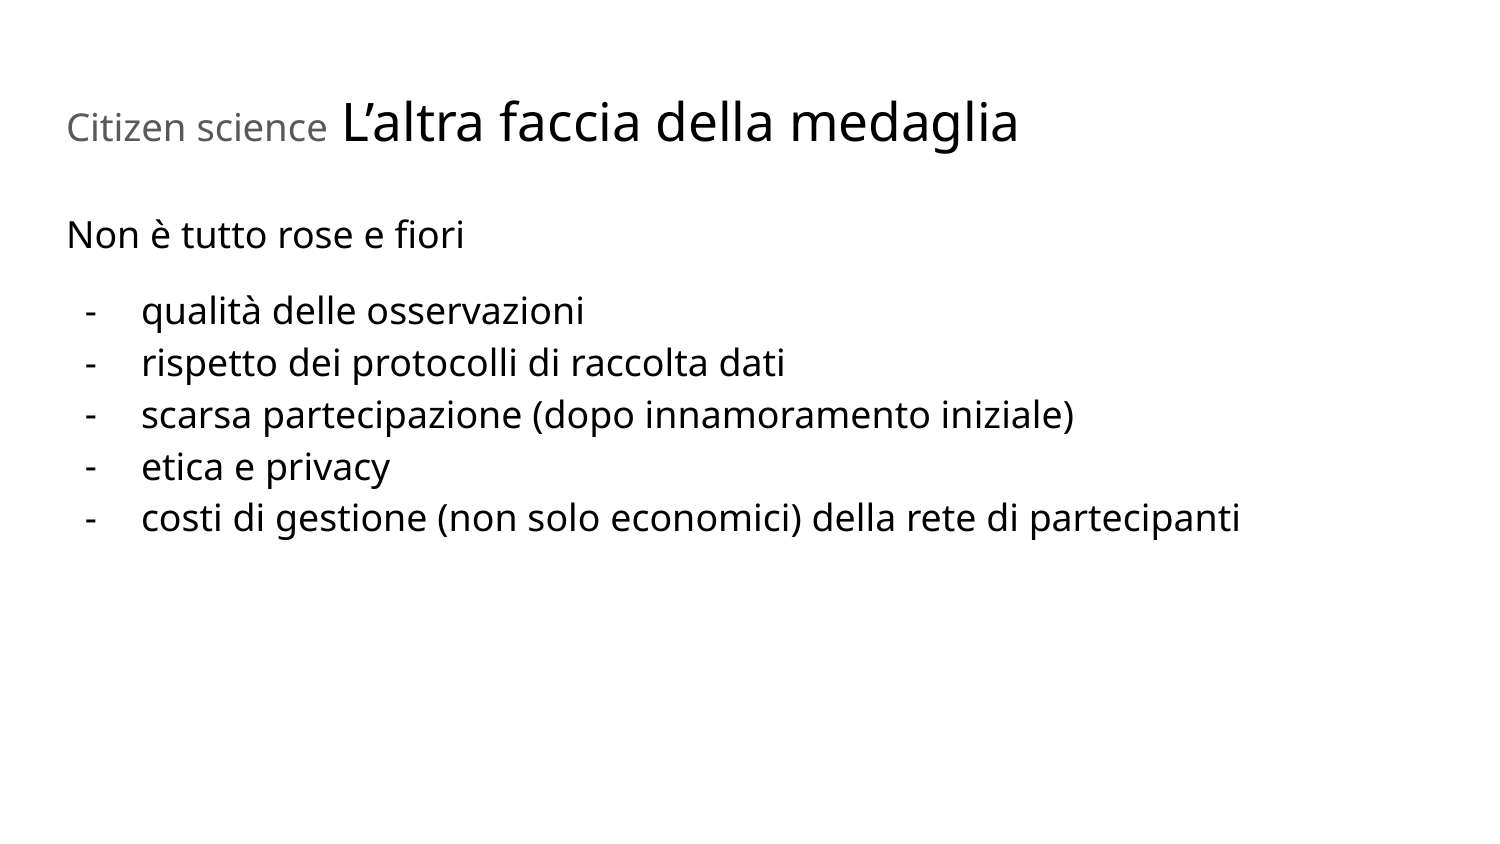

# Citizen science L’altra faccia della medaglia
Non è tutto rose e fiori
qualità delle osservazioni
rispetto dei protocolli di raccolta dati
scarsa partecipazione (dopo innamoramento iniziale)
etica e privacy
costi di gestione (non solo economici) della rete di partecipanti